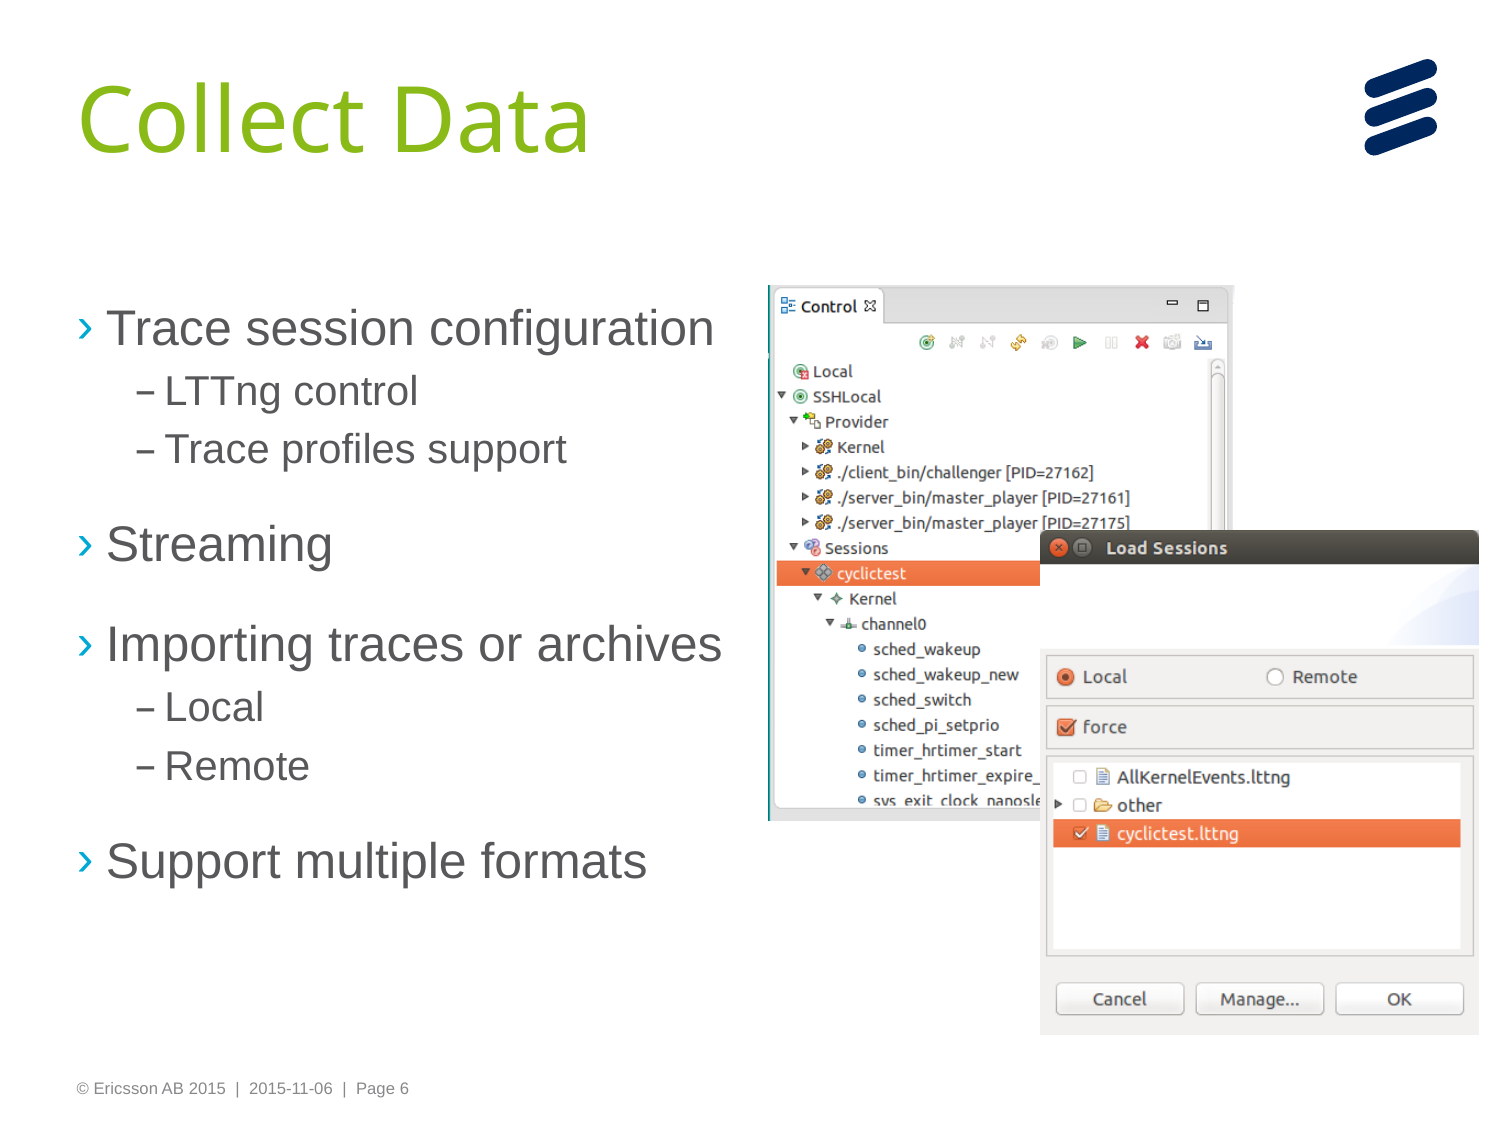

Collect Data
# Trace session configuration
LTTng control
Trace profiles support
Streaming
Importing traces or archives
Local
Remote
Support multiple formats